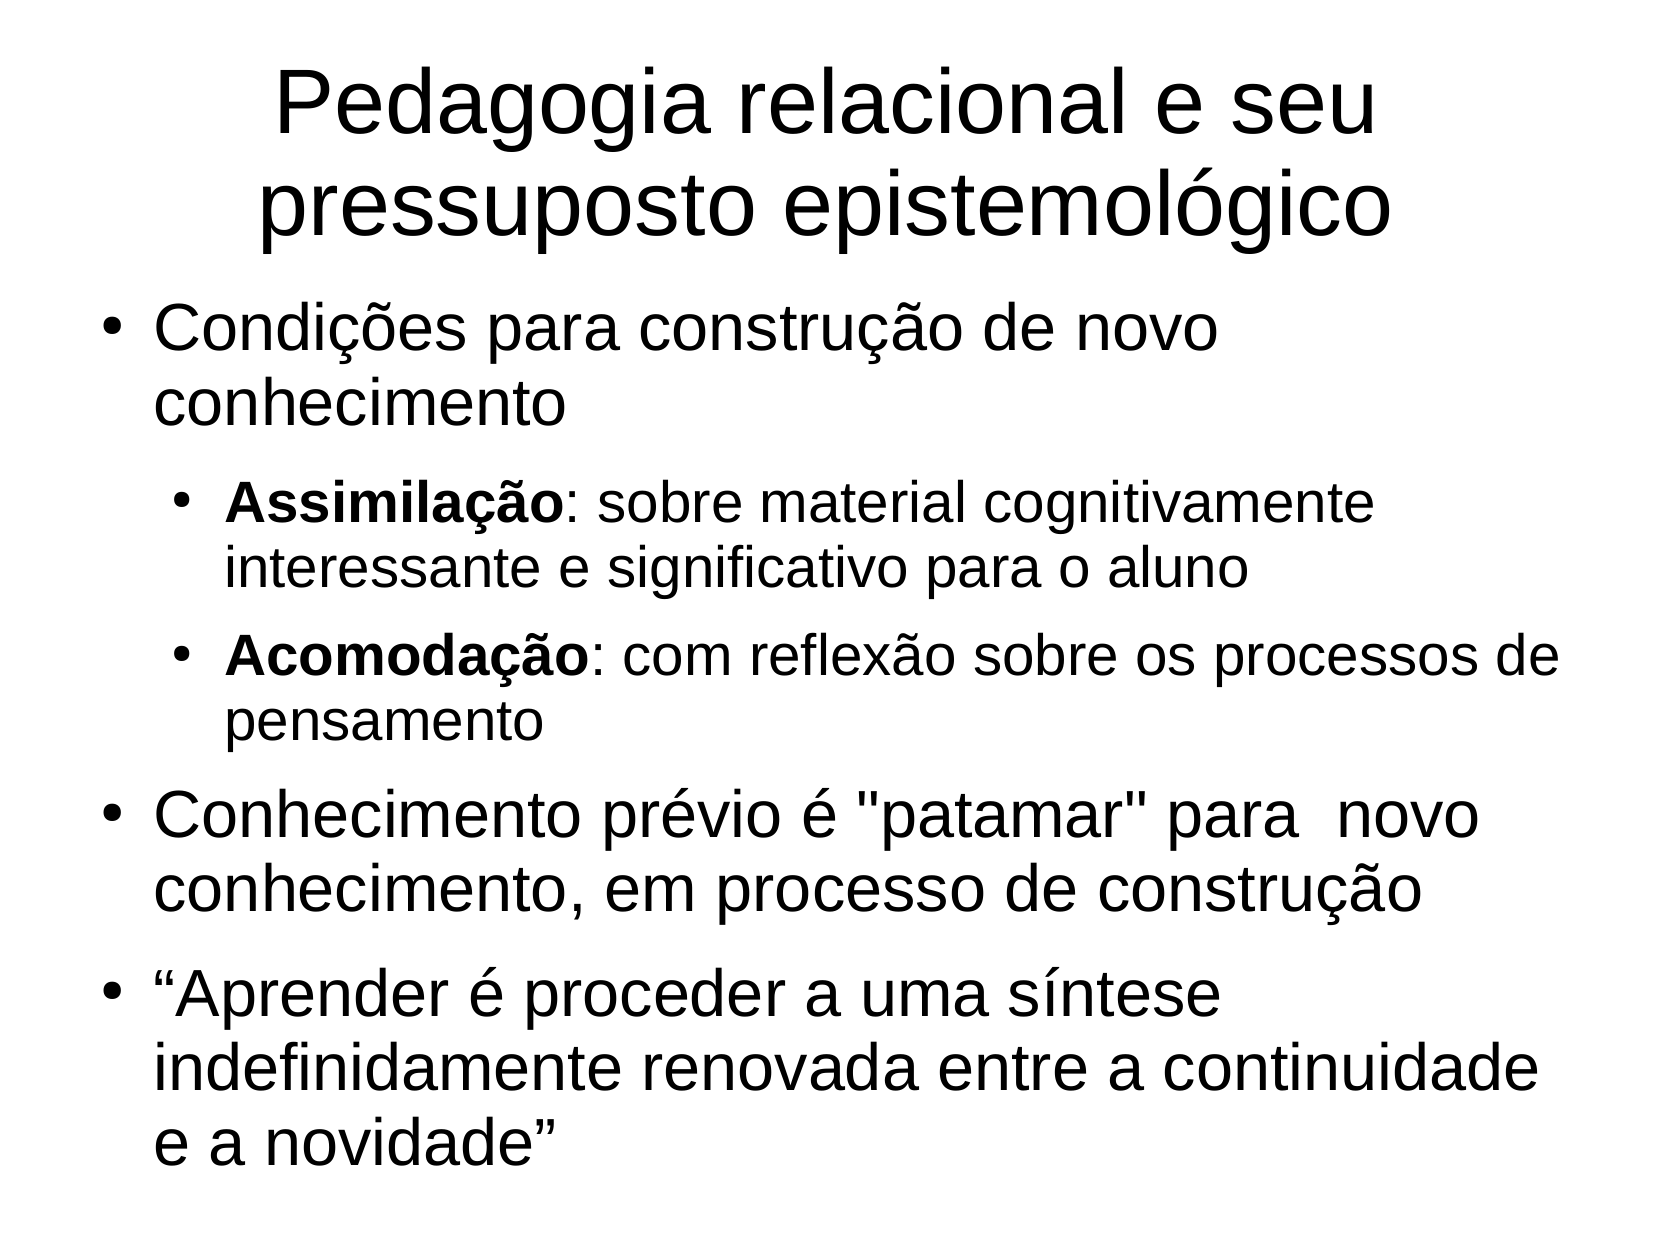

# Pedagogia relacional e seu pressuposto epistemológico
Condições para construção de novo conhecimento
Assimilação: sobre material cognitivamente interessante e significativo para o aluno
Acomodação: com reflexão sobre os processos de pensamento
Conhecimento prévio é "patamar" para novo conhecimento, em processo de construção
“Aprender é proceder a uma síntese indefinidamente renovada entre a continuidade e a novidade”